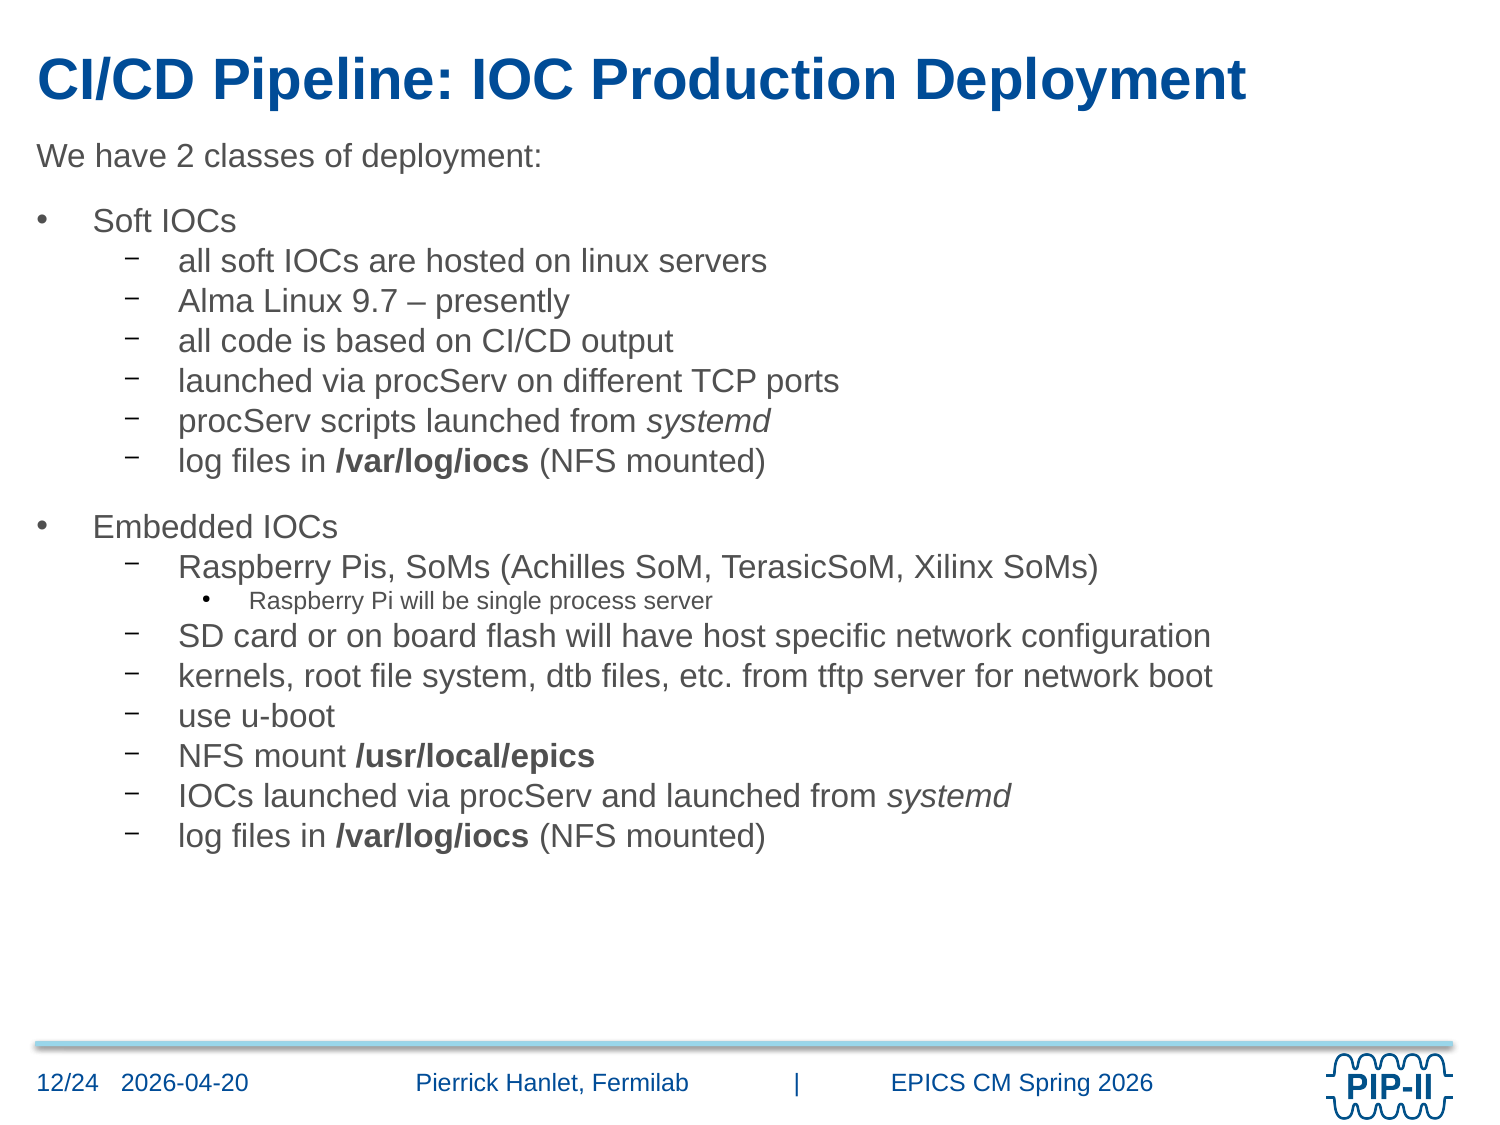

CI/CD Pipeline: IOC Production Deployment
# We have 2 classes of deployment:
Soft IOCs
all soft IOCs are hosted on linux servers
Alma Linux 9.7 – presently
all code is based on CI/CD output
launched via procServ on different TCP ports
procServ scripts launched from systemd
log files in /var/log/iocs (NFS mounted)
Embedded IOCs
Raspberry Pis, SoMs (Achilles SoM, TerasicSoM, Xilinx SoMs)
Raspberry Pi will be single process server
SD card or on board flash will have host specific network configuration
kernels, root file system, dtb files, etc. from tftp server for network boot
use u-boot
NFS mount /usr/local/epics
IOCs launched via procServ and launched from systemd
log files in /var/log/iocs (NFS mounted)
2026-04-20
Pierrick Hanlet, Fermilab | EPICS CM Spring 2026